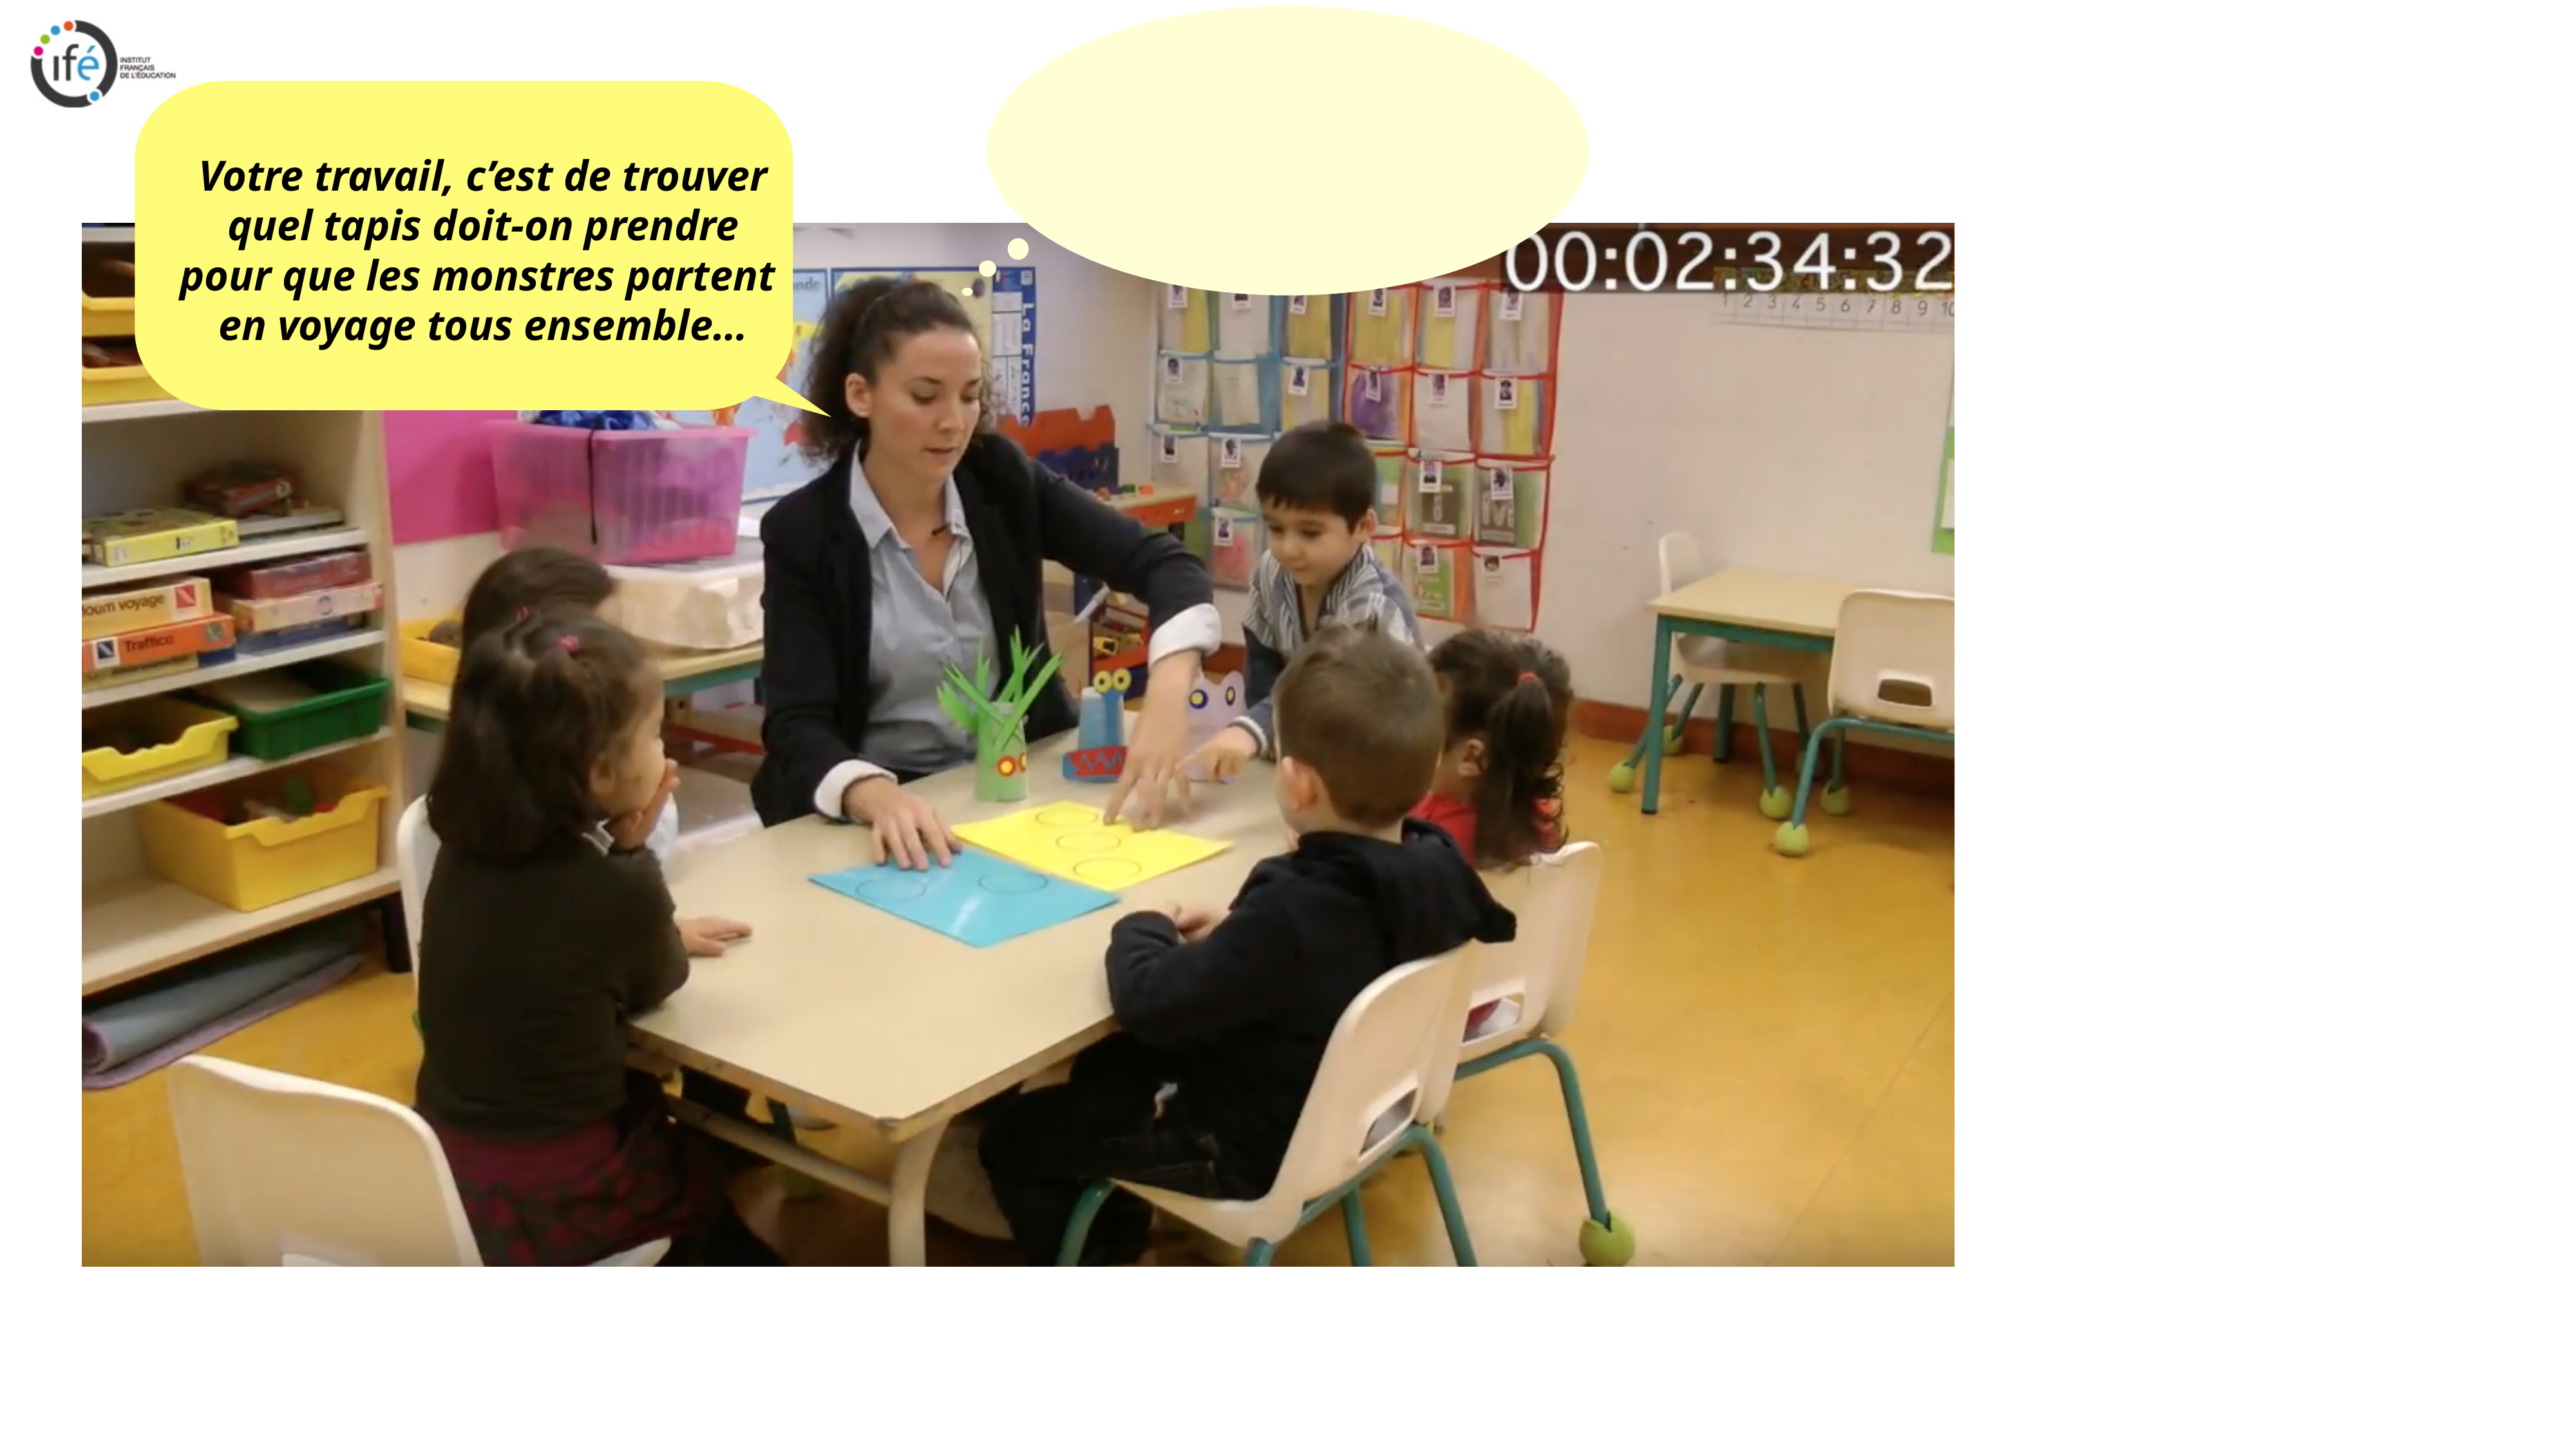

Votre travail, c’est de trouver
 quel tapis doit-on prendre
pour que les monstres partent
en voyage tous ensemble…